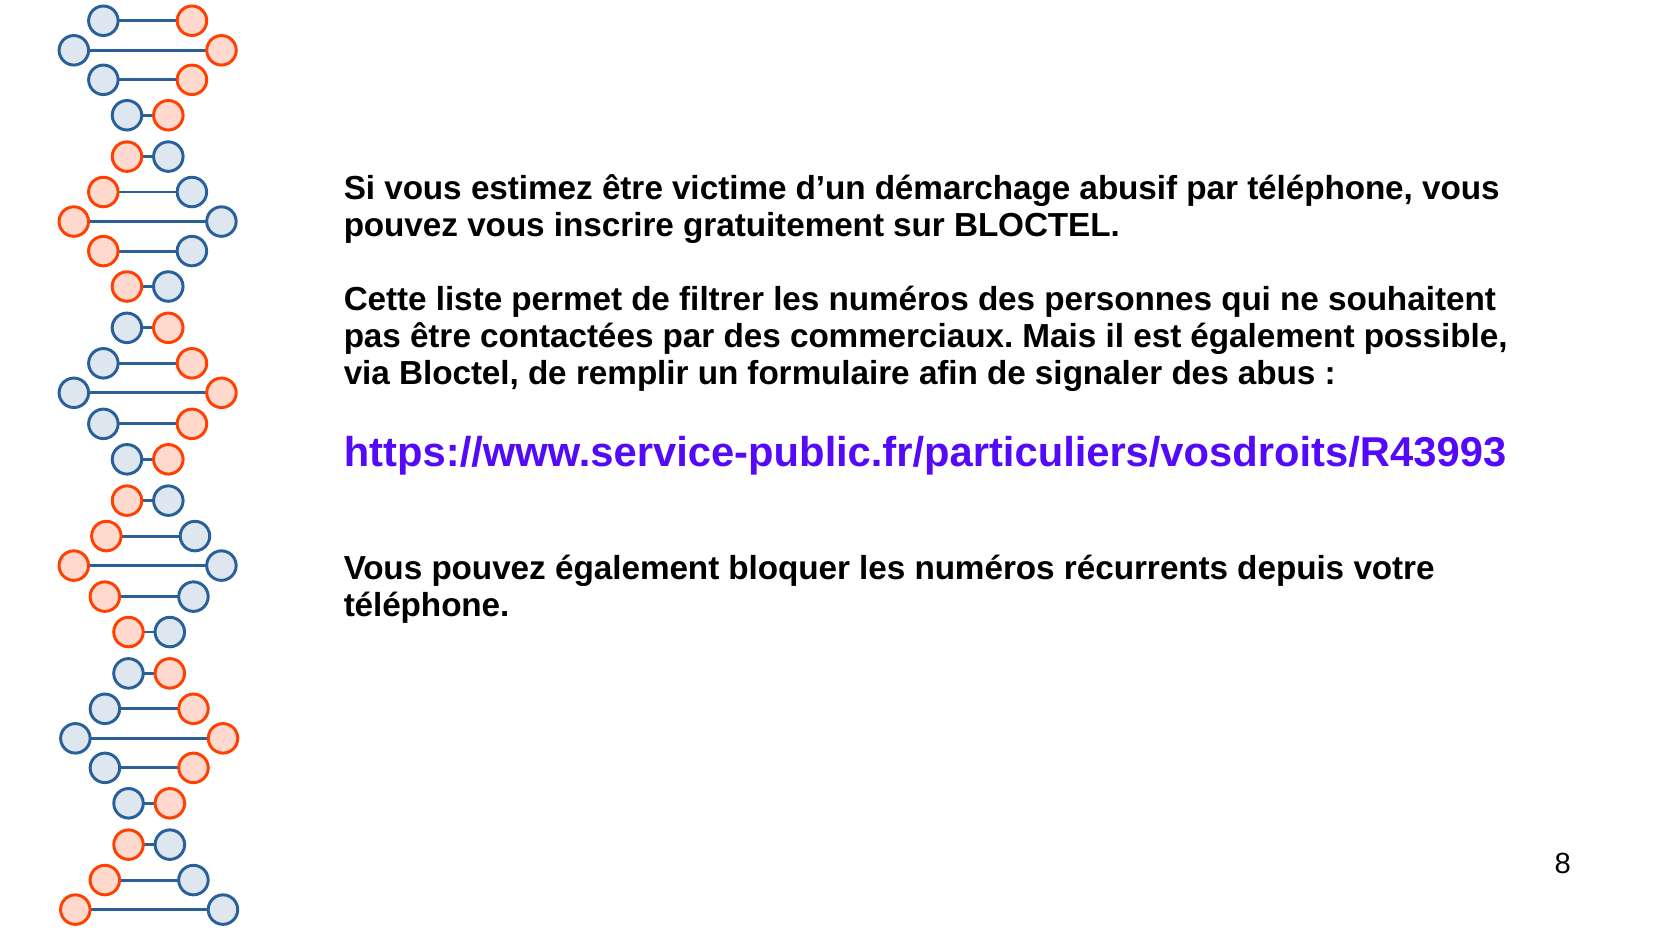

Si vous estimez être victime d’un démarchage abusif par téléphone, vous pouvez vous inscrire gratuitement sur BLOCTEL.
Cette liste permet de filtrer les numéros des personnes qui ne souhaitent pas être contactées par des commerciaux. Mais il est également possible, via Bloctel, de remplir un formulaire afin de signaler des abus :
https://www.service-public.fr/particuliers/vosdroits/R43993
Vous pouvez également bloquer les numéros récurrents depuis votre téléphone.
8